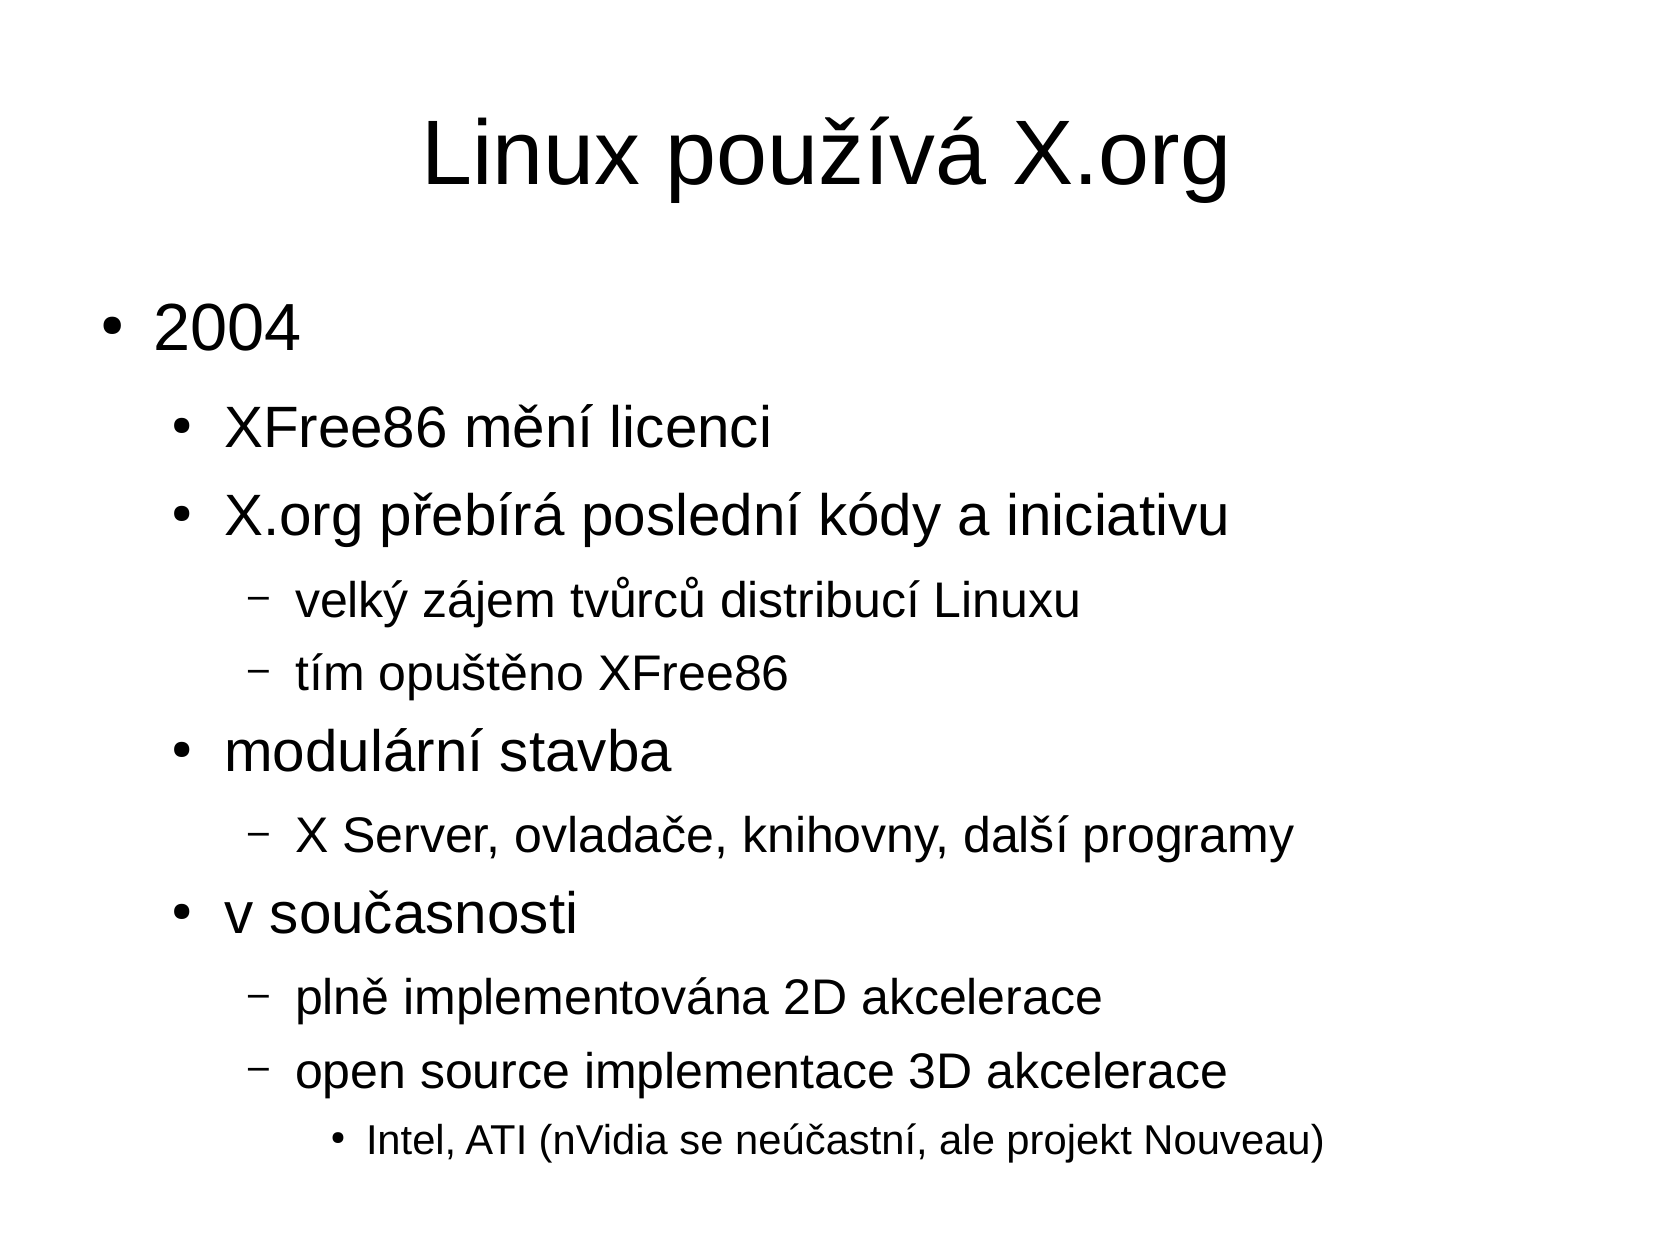

# Linux používá X.org
2004
XFree86 mění licenci
X.org přebírá poslední kódy a iniciativu
velký zájem tvůrců distribucí Linuxu
tím opuštěno XFree86
modulární stavba
X Server, ovladače, knihovny, další programy
v současnosti
plně implementována 2D akcelerace
open source implementace 3D akcelerace
Intel, ATI (nVidia se neúčastní, ale projekt Nouveau)